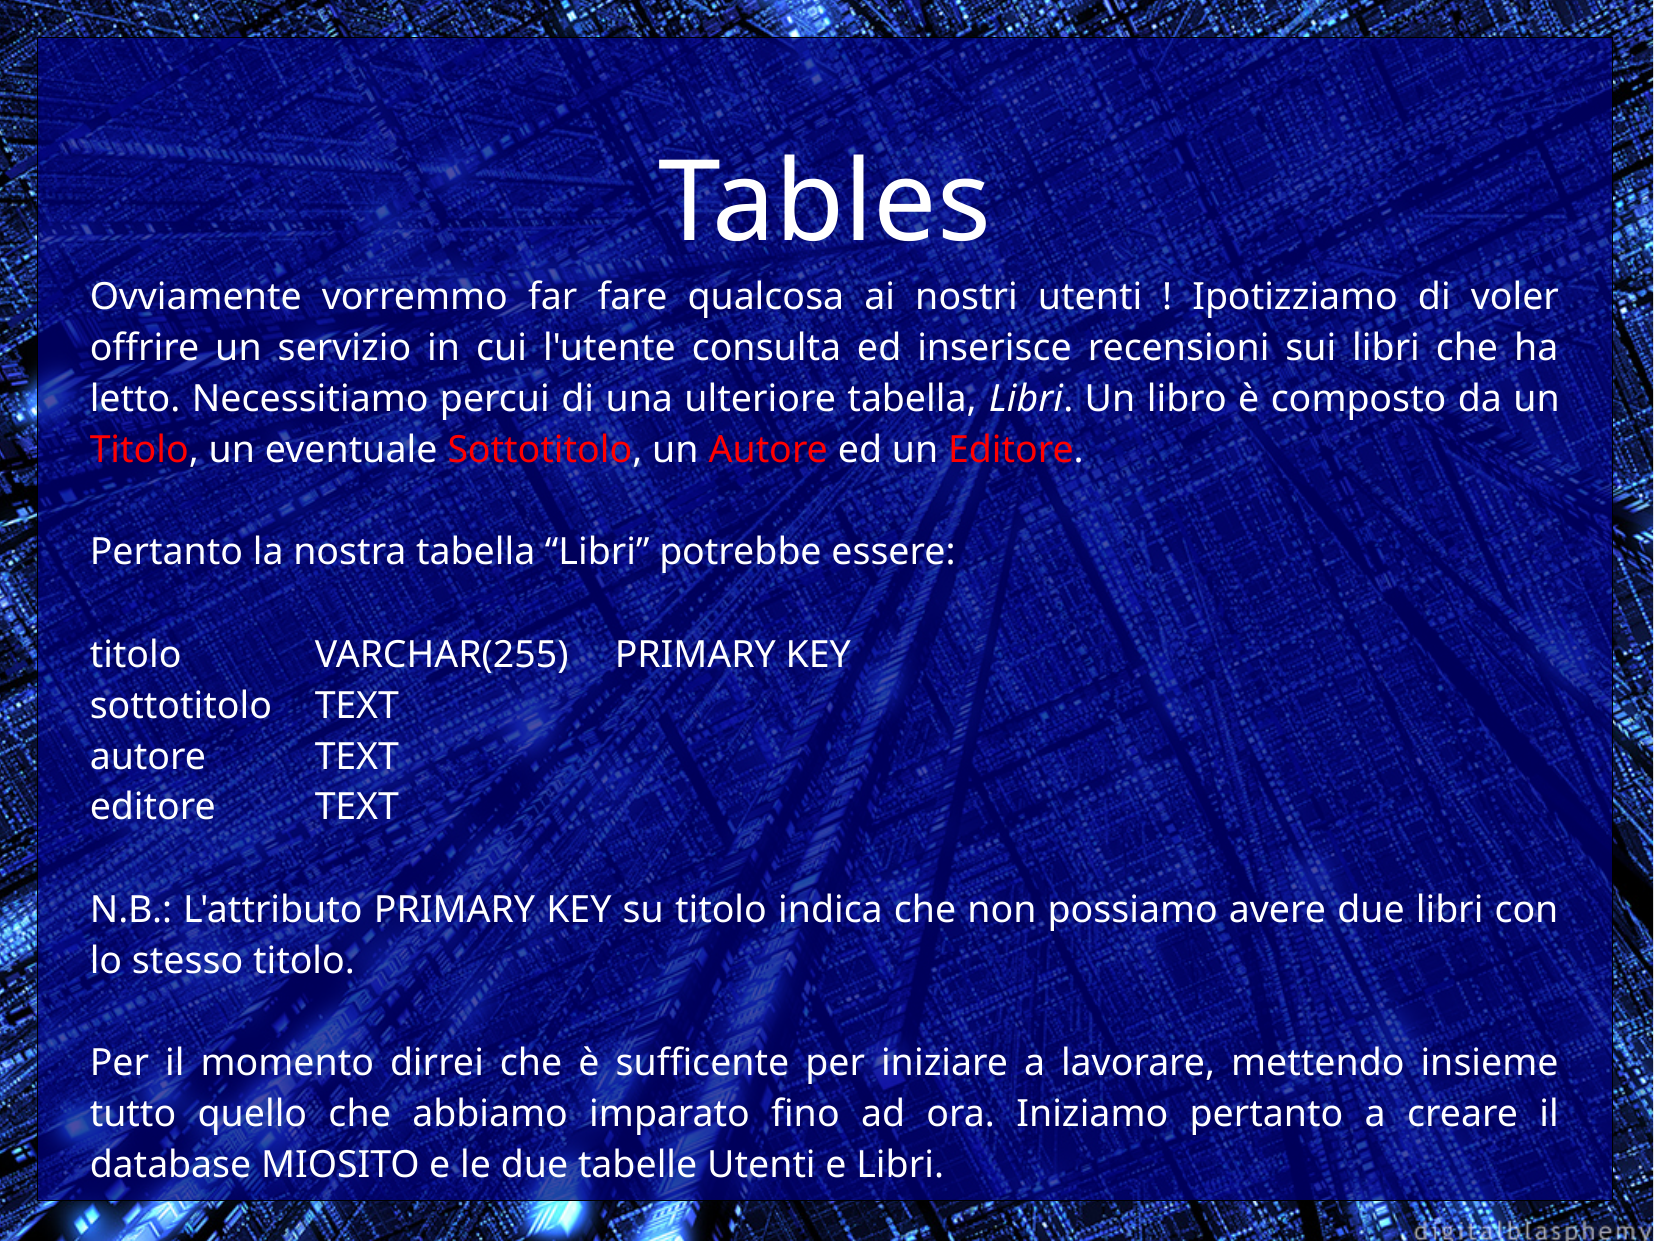

Tables
Ovviamente vorremmo far fare qualcosa ai nostri utenti ! Ipotizziamo di voler offrire un servizio in cui l'utente consulta ed inserisce recensioni sui libri che ha letto. Necessitiamo percui di una ulteriore tabella, Libri. Un libro è composto da un Titolo, un eventuale Sottotitolo, un Autore ed un Editore.
Pertanto la nostra tabella “Libri” potrebbe essere:
titolo		VARCHAR(255) 	PRIMARY KEY
sottotitolo 	TEXT
autore		TEXT
editore		TEXT
N.B.: L'attributo PRIMARY KEY su titolo indica che non possiamo avere due libri con lo stesso titolo.
Per il momento dirrei che è sufficente per iniziare a lavorare, mettendo insieme tutto quello che abbiamo imparato fino ad ora. Iniziamo pertanto a creare il database MIOSITO e le due tabelle Utenti e Libri.
N.B. Utilizzate delle comode interfacce grafiche, ad es. MySQL Query Browser: eviterete di impazzire dietro ai comandi SQL !
#